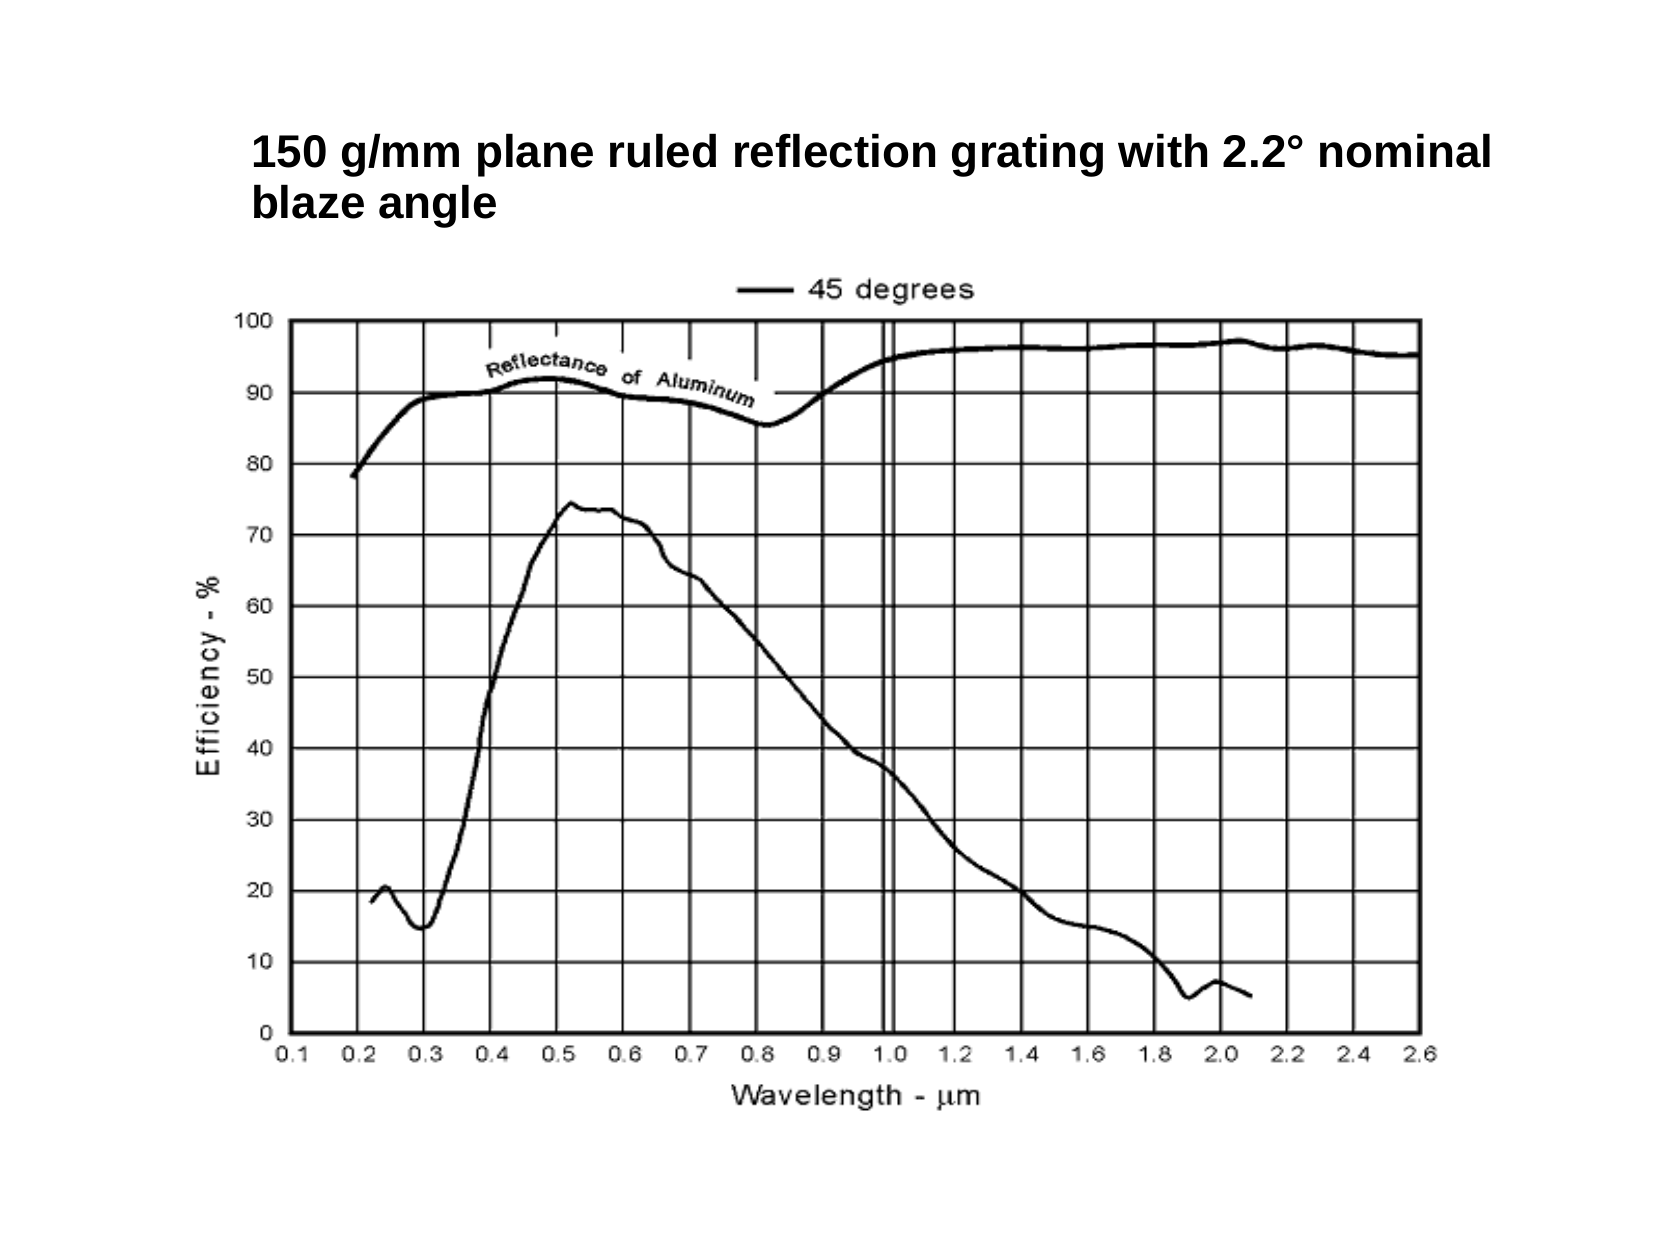

150 g/mm plane ruled reflection grating with 2.2° nominal blaze angle